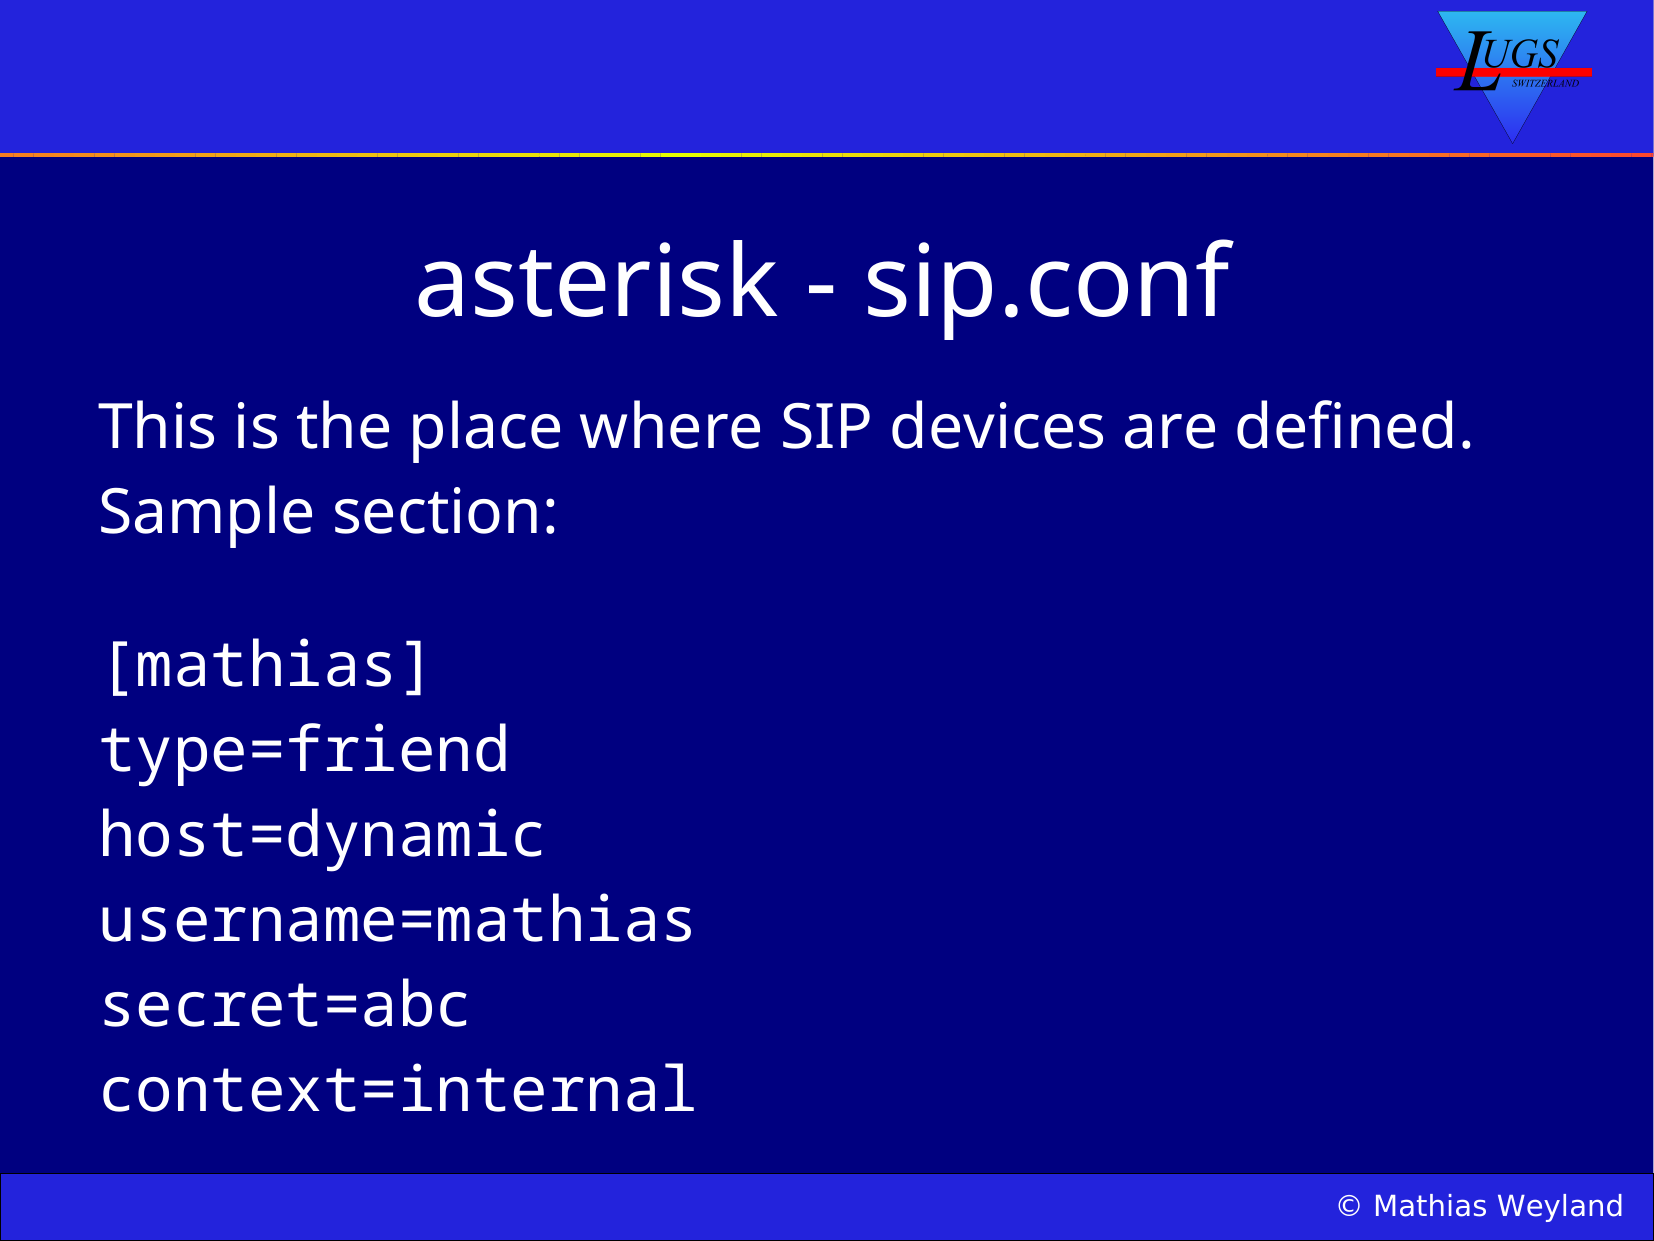

asterisk - sip.conf
This is the place where SIP devices are defined. Sample section:
[mathias]
type=friend
host=dynamic
username=mathias
secret=abc
context=internal
© Mathias Weyland